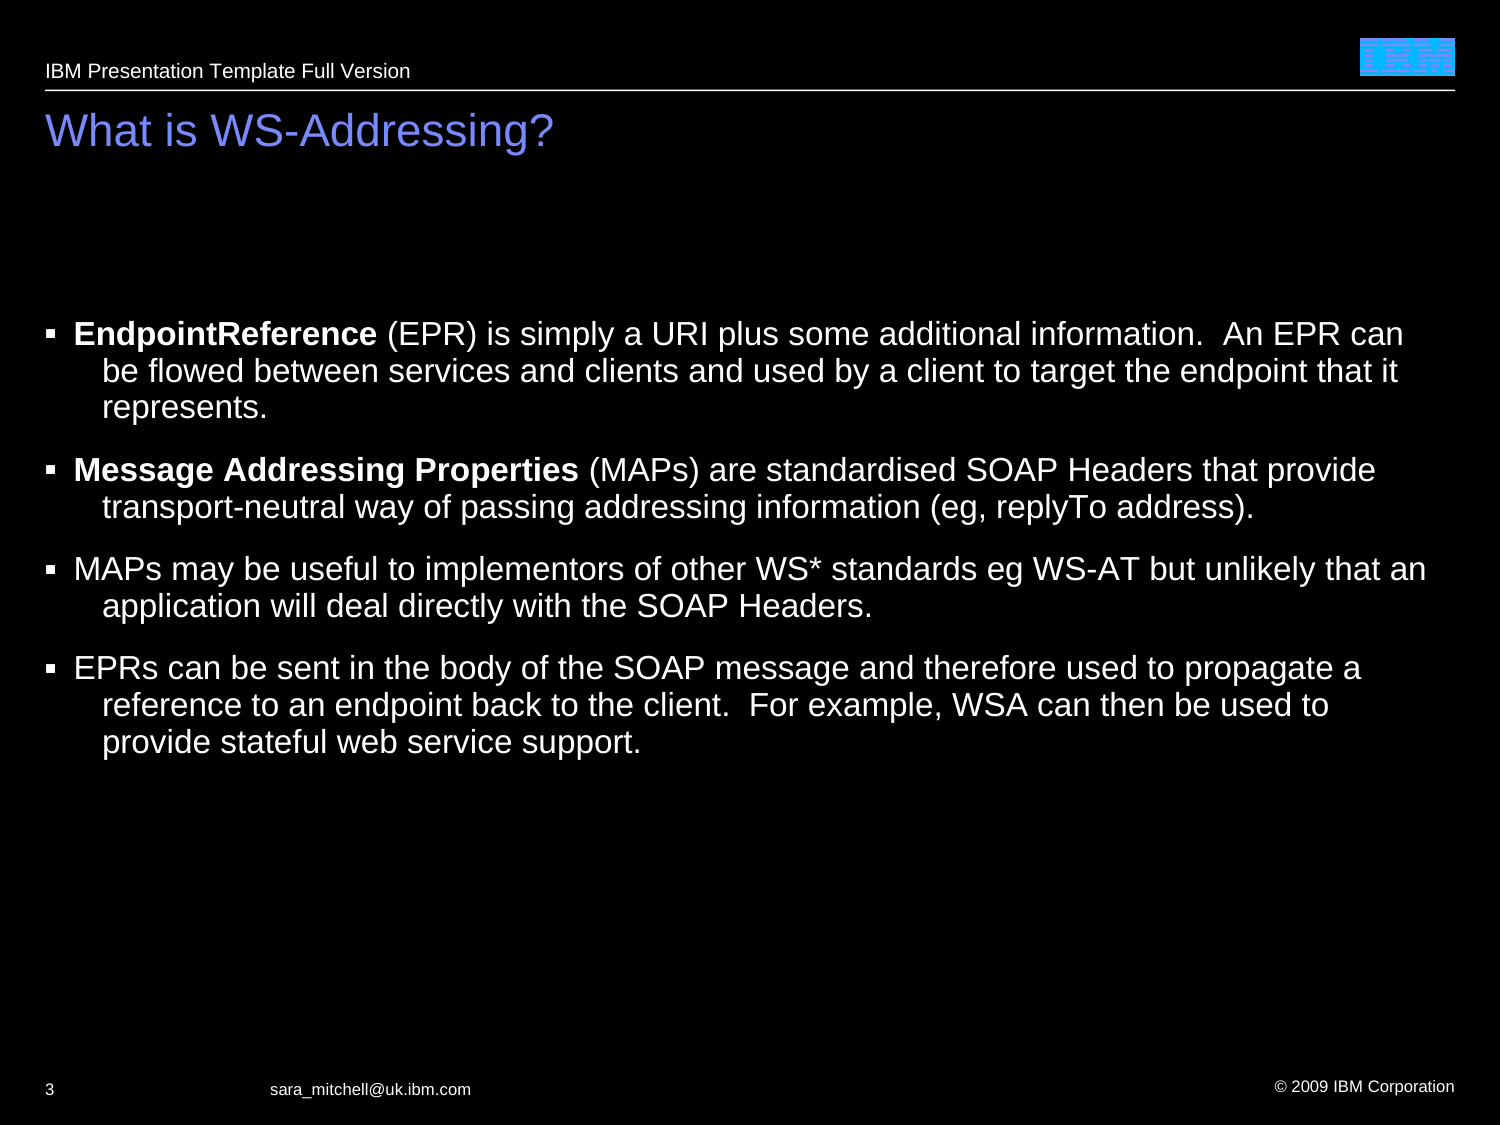

IBM Presentation Template Full Version
# What is WS-Addressing?
EndpointReference (EPR) is simply a URI plus some additional information. An EPR can be flowed between services and clients and used by a client to target the endpoint that it represents.
Message Addressing Properties (MAPs) are standardised SOAP Headers that provide transport-neutral way of passing addressing information (eg, replyTo address).
MAPs may be useful to implementors of other WS* standards eg WS-AT but unlikely that an application will deal directly with the SOAP Headers.
EPRs can be sent in the body of the SOAP message and therefore used to propagate a reference to an endpoint back to the client. For example, WSA can then be used to provide stateful web service support.
3